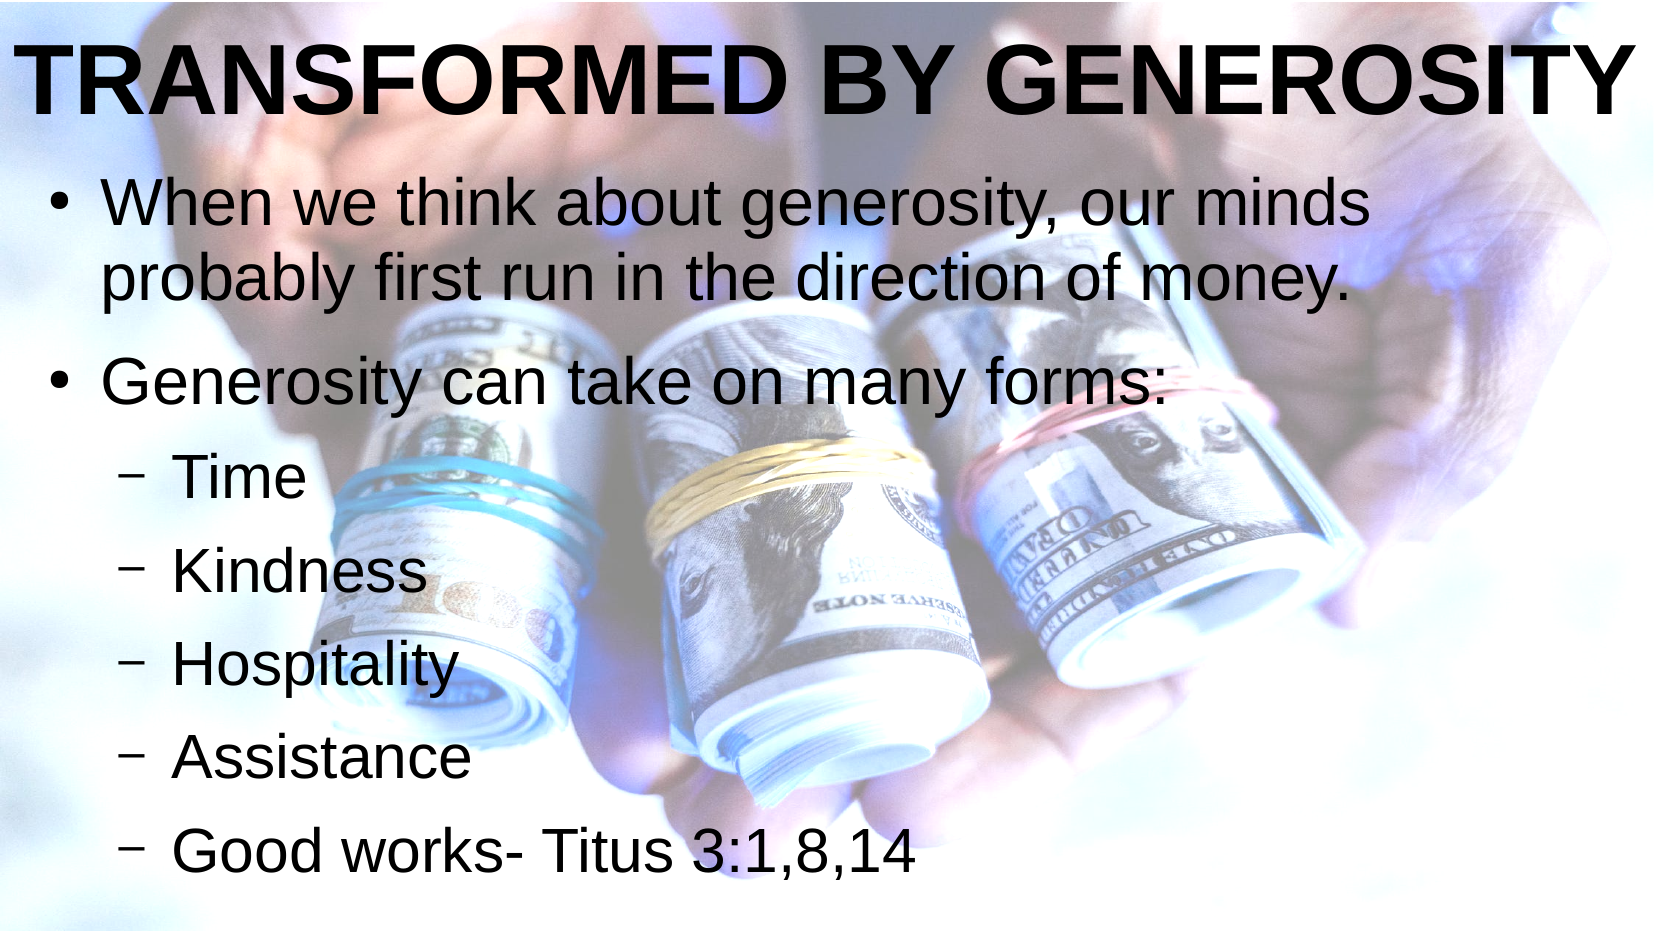

# TRANSFORMED BY GENEROSITY
When we think about generosity, our minds probably first run in the direction of money.
Generosity can take on many forms:
Time
Kindness
Hospitality
Assistance
Good works- Titus 3:1,8,14